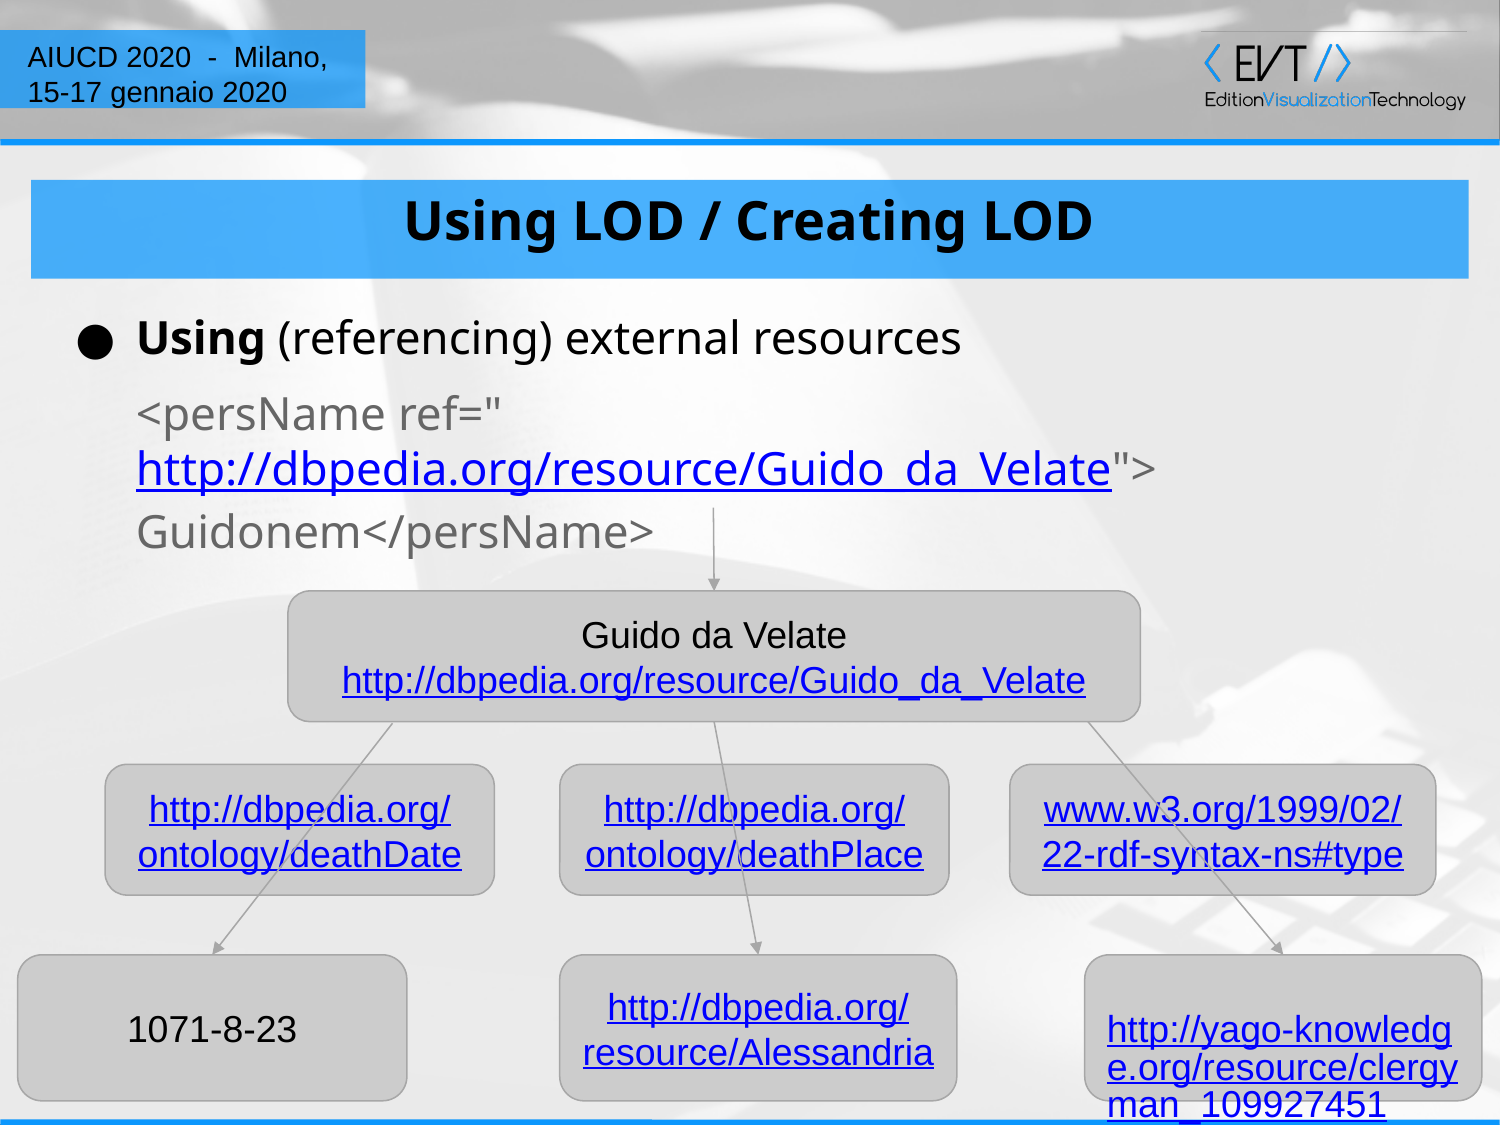

# Using LOD / Creating LOD
Using (referencing) external resources
<persName ref="http://dbpedia.org/resource/Guido_da_Velate">
Guidonem</persName>
Guido da Velate
http://dbpedia.org/resource/Guido_da_Velate
http://dbpedia.org/
ontology/deathDate
http://dbpedia.org/
ontology/deathPlace
www.w3.org/1999/02/
22-rdf-syntax-ns#type
1071-8-23
http://dbpedia.org/
resource/Alessandria
http://yago-knowledge.org/resource/clergyman_109927451